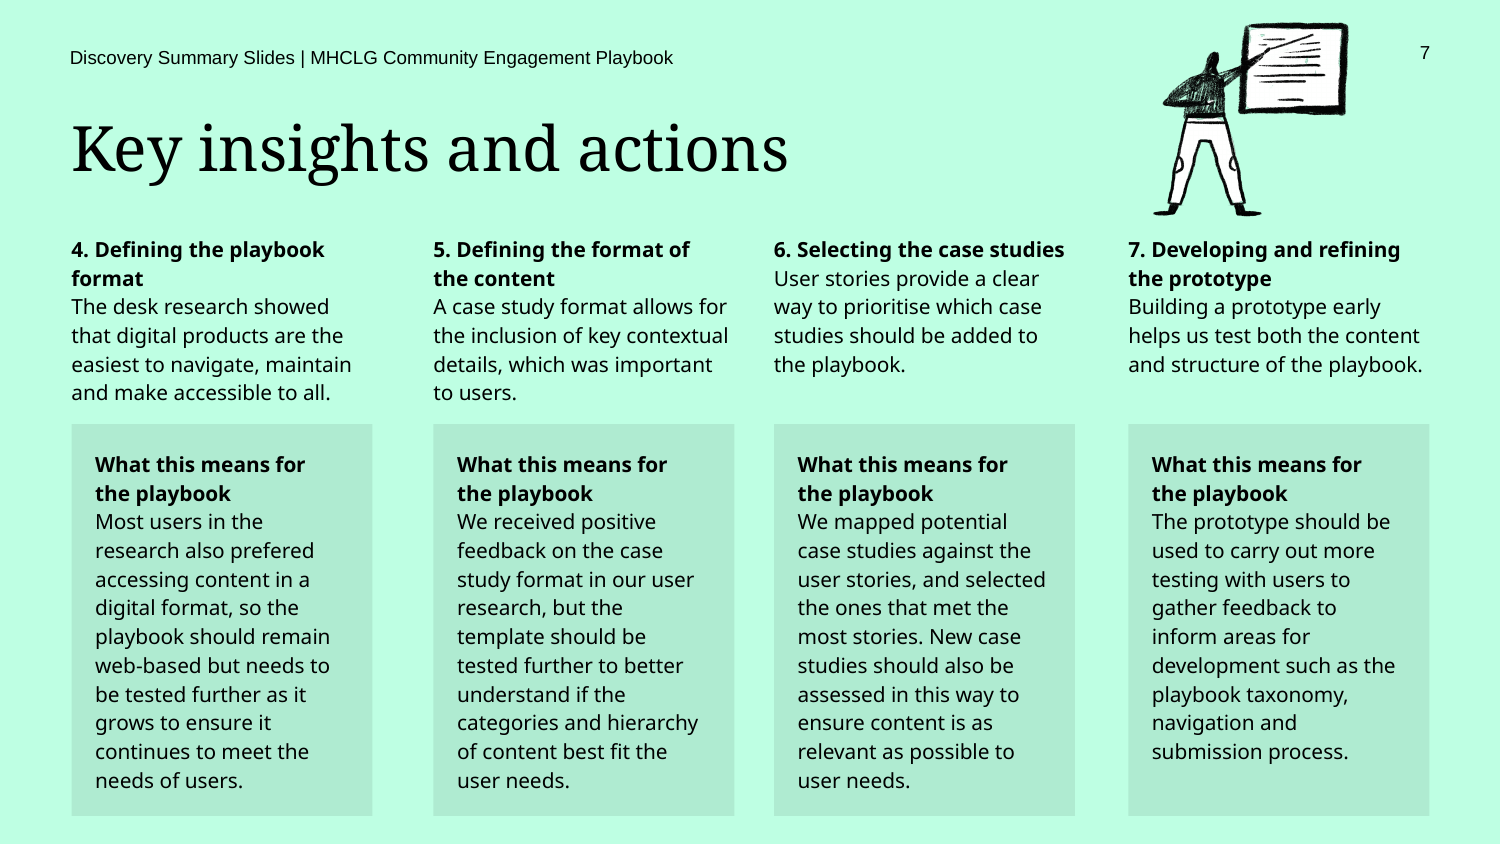

7
Discovery Summary Slides | MHCLG Community Engagement Playbook
Key insights and actions
4. Defining the playbook format
The desk research showed that digital products are the easiest to navigate, maintain and make accessible to all.
5. Defining the format of
the content
A case study format allows for the inclusion of key contextual details, which was important to users.
6. Selecting the case studies
User stories provide a clear way to prioritise which case studies should be added to the playbook.
7. Developing and refining
the prototype
Building a prototype early helps us test both the content and structure of the playbook.
What this means for
the playbook
Most users in the research also prefered accessing content in a digital format, so the playbook should remain web-based but needs to be tested further as it grows to ensure it continues to meet the needs of users.
What this means for
the playbook
We received positive feedback on the case study format in our user research, but the template should be tested further to better understand if the categories and hierarchy of content best fit the user needs.
What this means for
the playbook
We mapped potential case studies against the user stories, and selected the ones that met the most stories. New case studies should also be assessed in this way to ensure content is as relevant as possible to user needs.
What this means for
the playbook
The prototype should be used to carry out more testing with users to gather feedback to inform areas for development such as the playbook taxonomy, navigation and submission process.